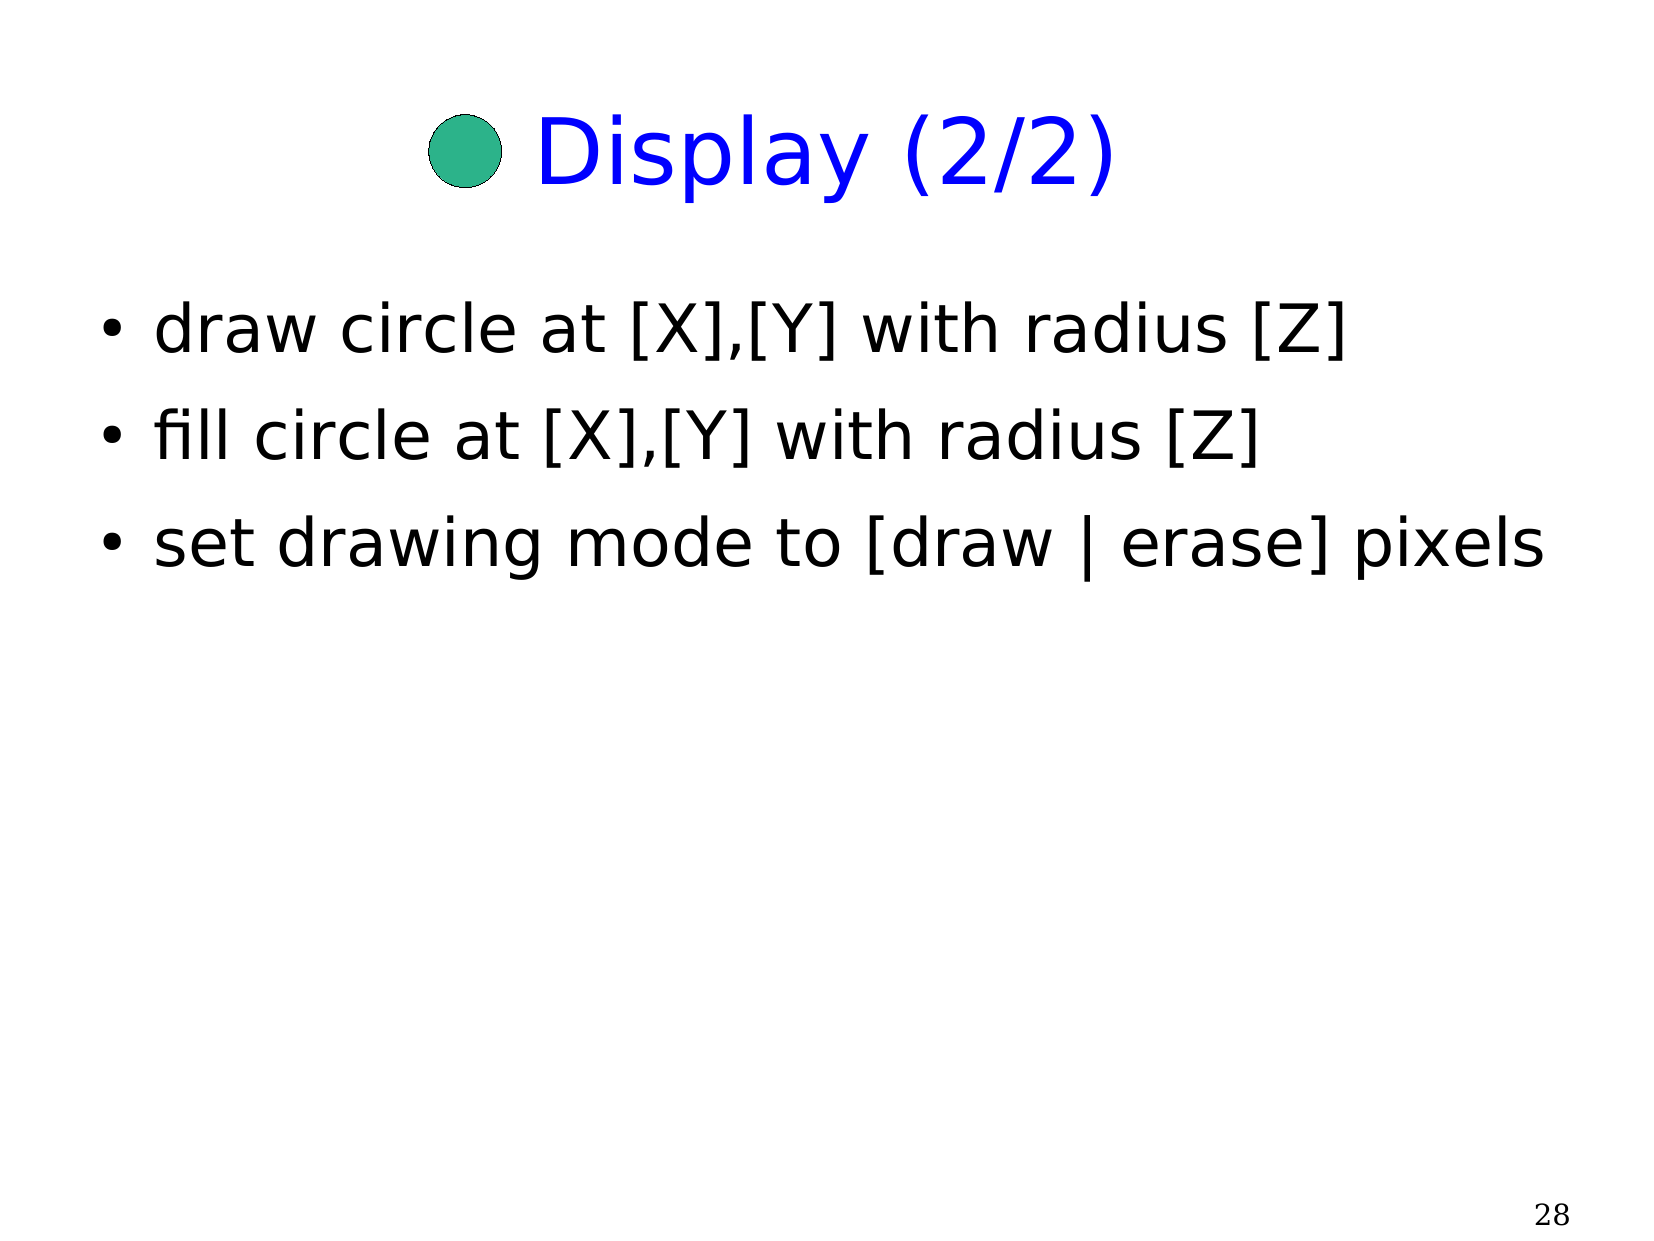

# Display (2/2)
draw circle at [X],[Y] with radius [Z]
fill circle at [X],[Y] with radius [Z]
set drawing mode to [draw | erase] pixels
28